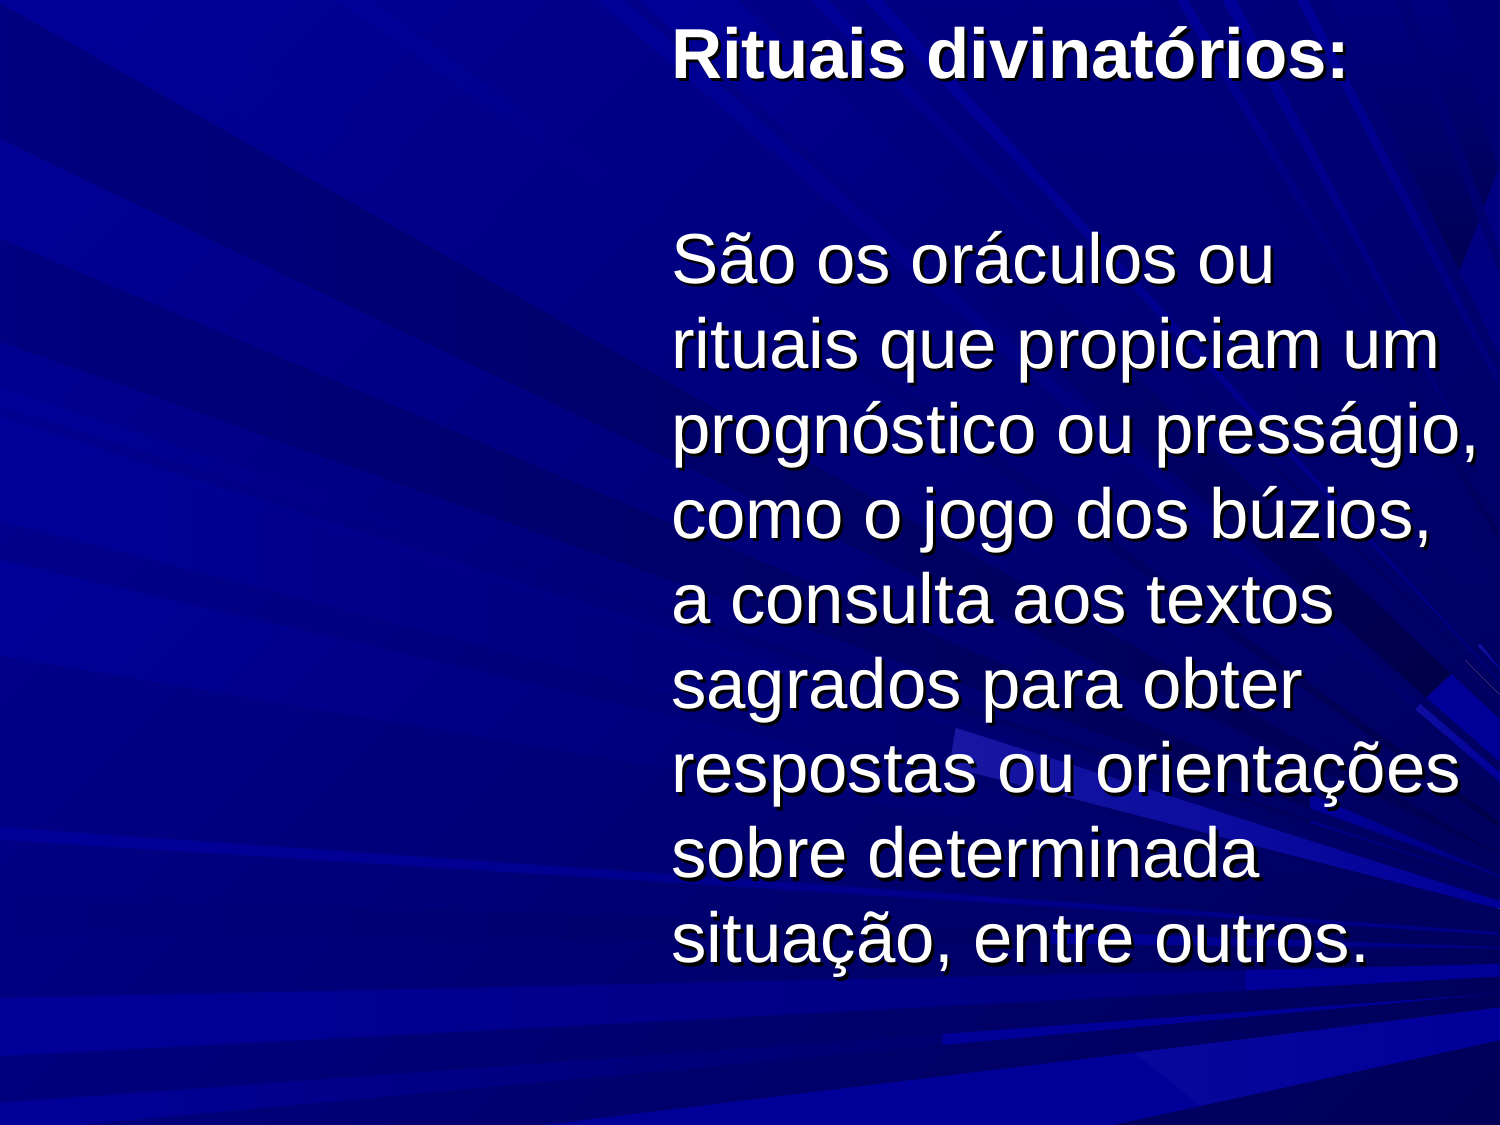

Rituais divinatórios:
São os oráculos ou rituais que propiciam um prognóstico ou presságio, como o jogo dos búzios, a consulta aos textos sagrados para obter respostas ou orientações sobre determinada situação, entre outros.